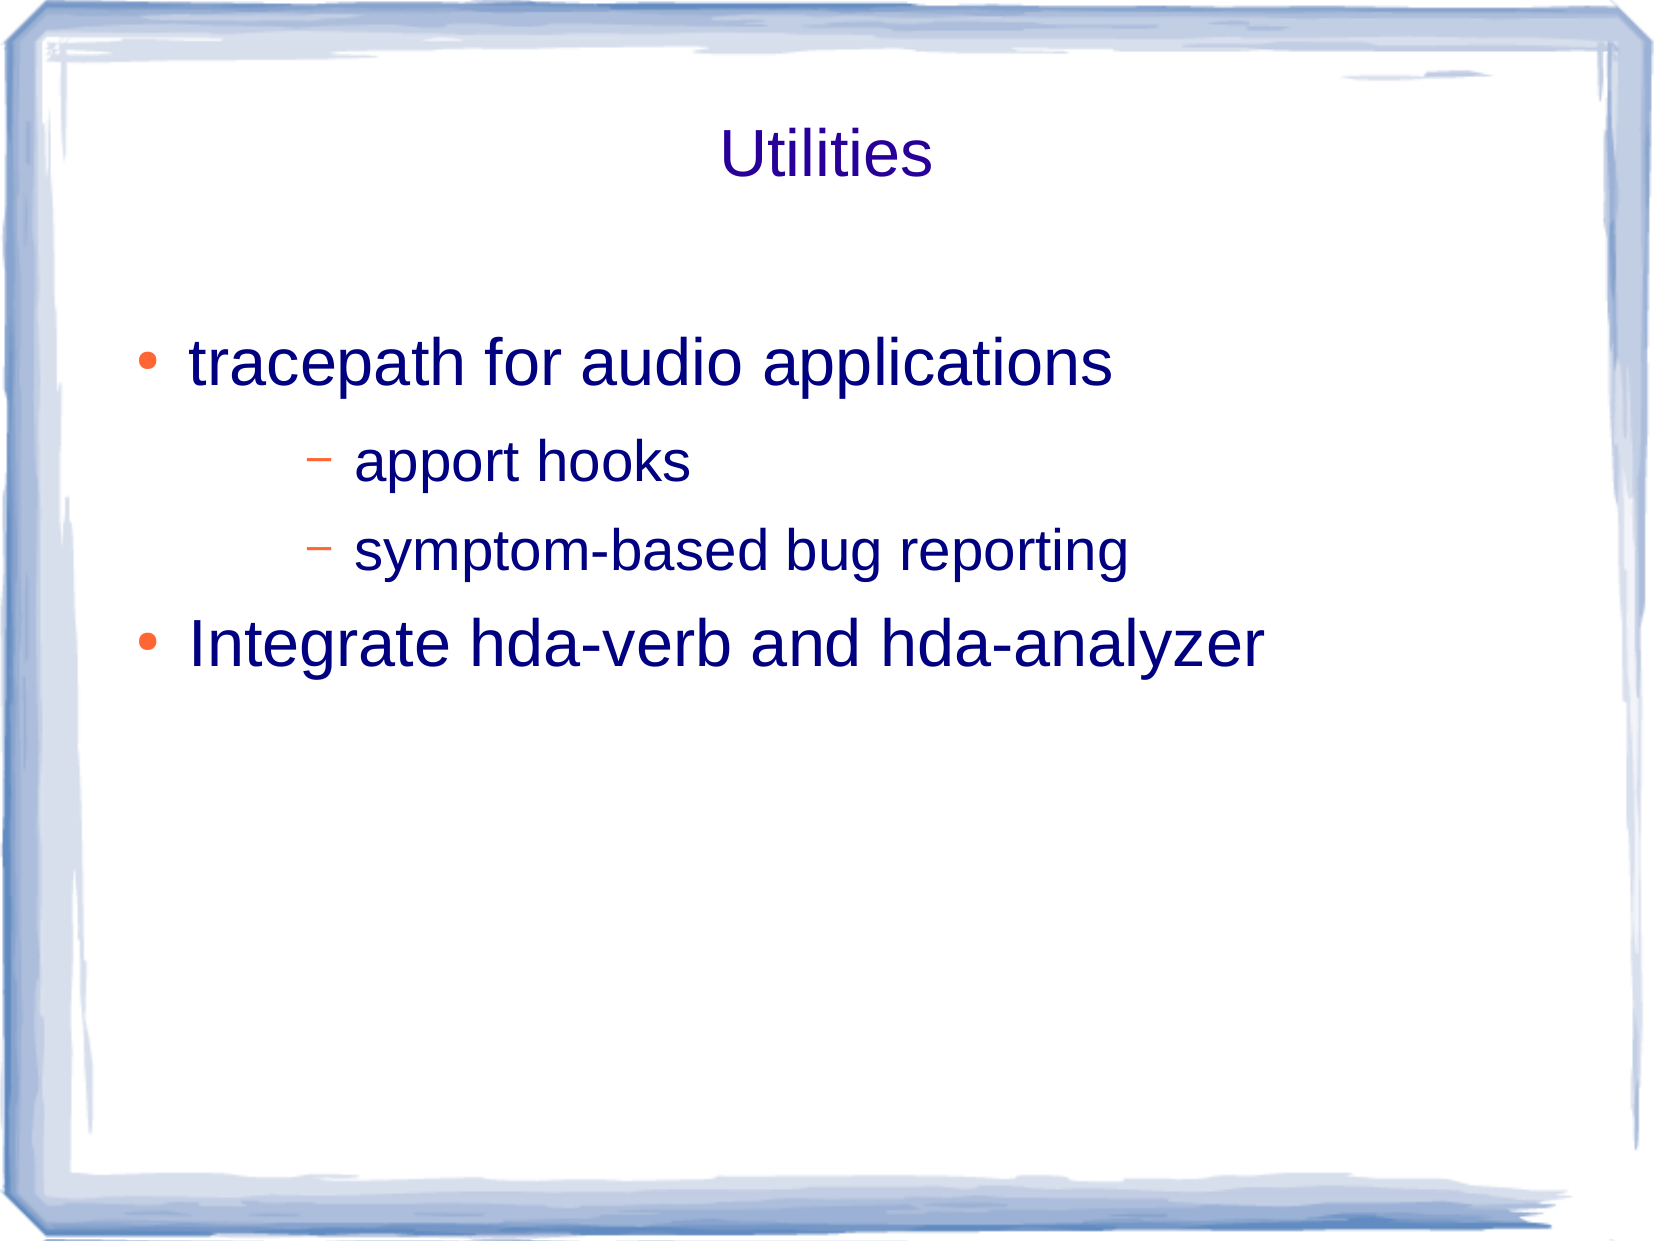

# Utilities
tracepath for audio applications
apport hooks
symptom-based bug reporting
Integrate hda-verb and hda-analyzer